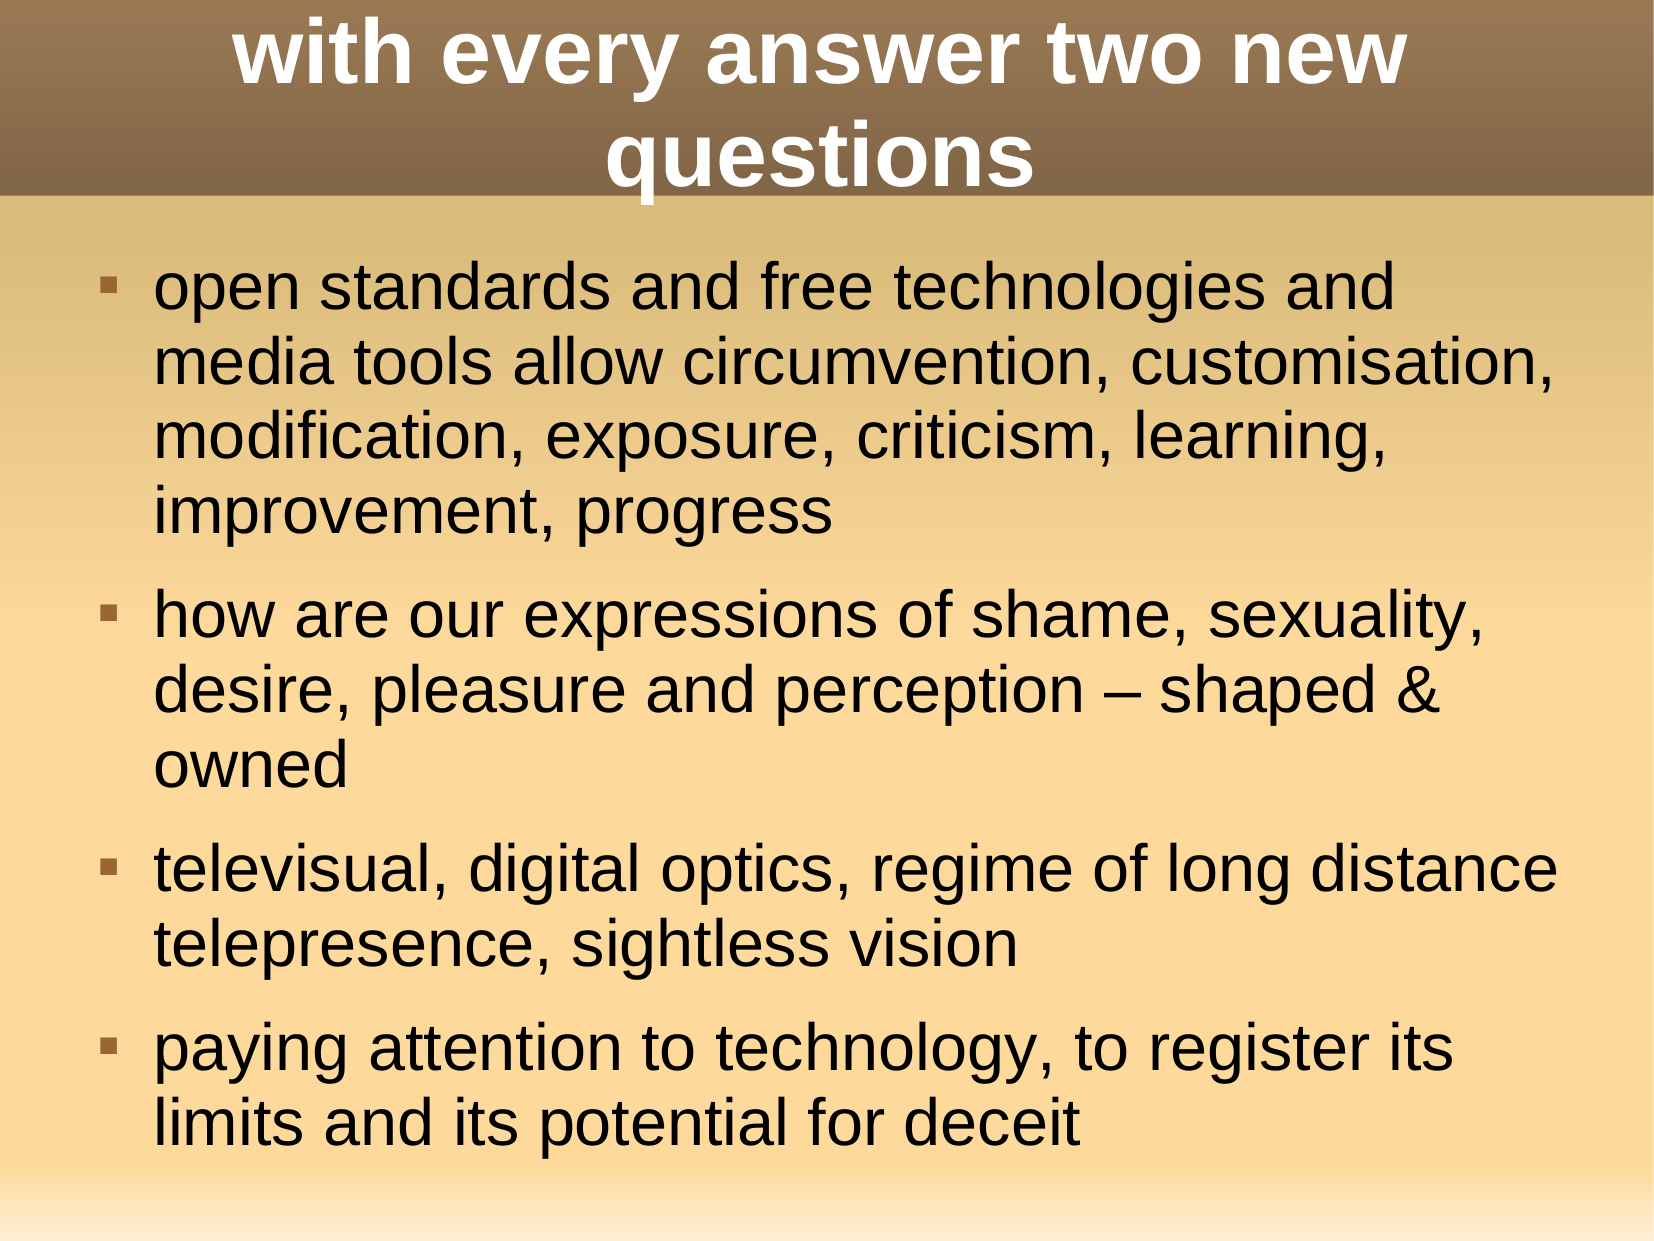

# with every answer two new questions
open standards and free technologies and media tools allow circumvention, customisation, modification, exposure, criticism, learning, improvement, progress
how are our expressions of shame, sexuality, desire, pleasure and perception – shaped & owned
televisual, digital optics, regime of long distance telepresence, sightless vision
paying attention to technology, to register its limits and its potential for deceit